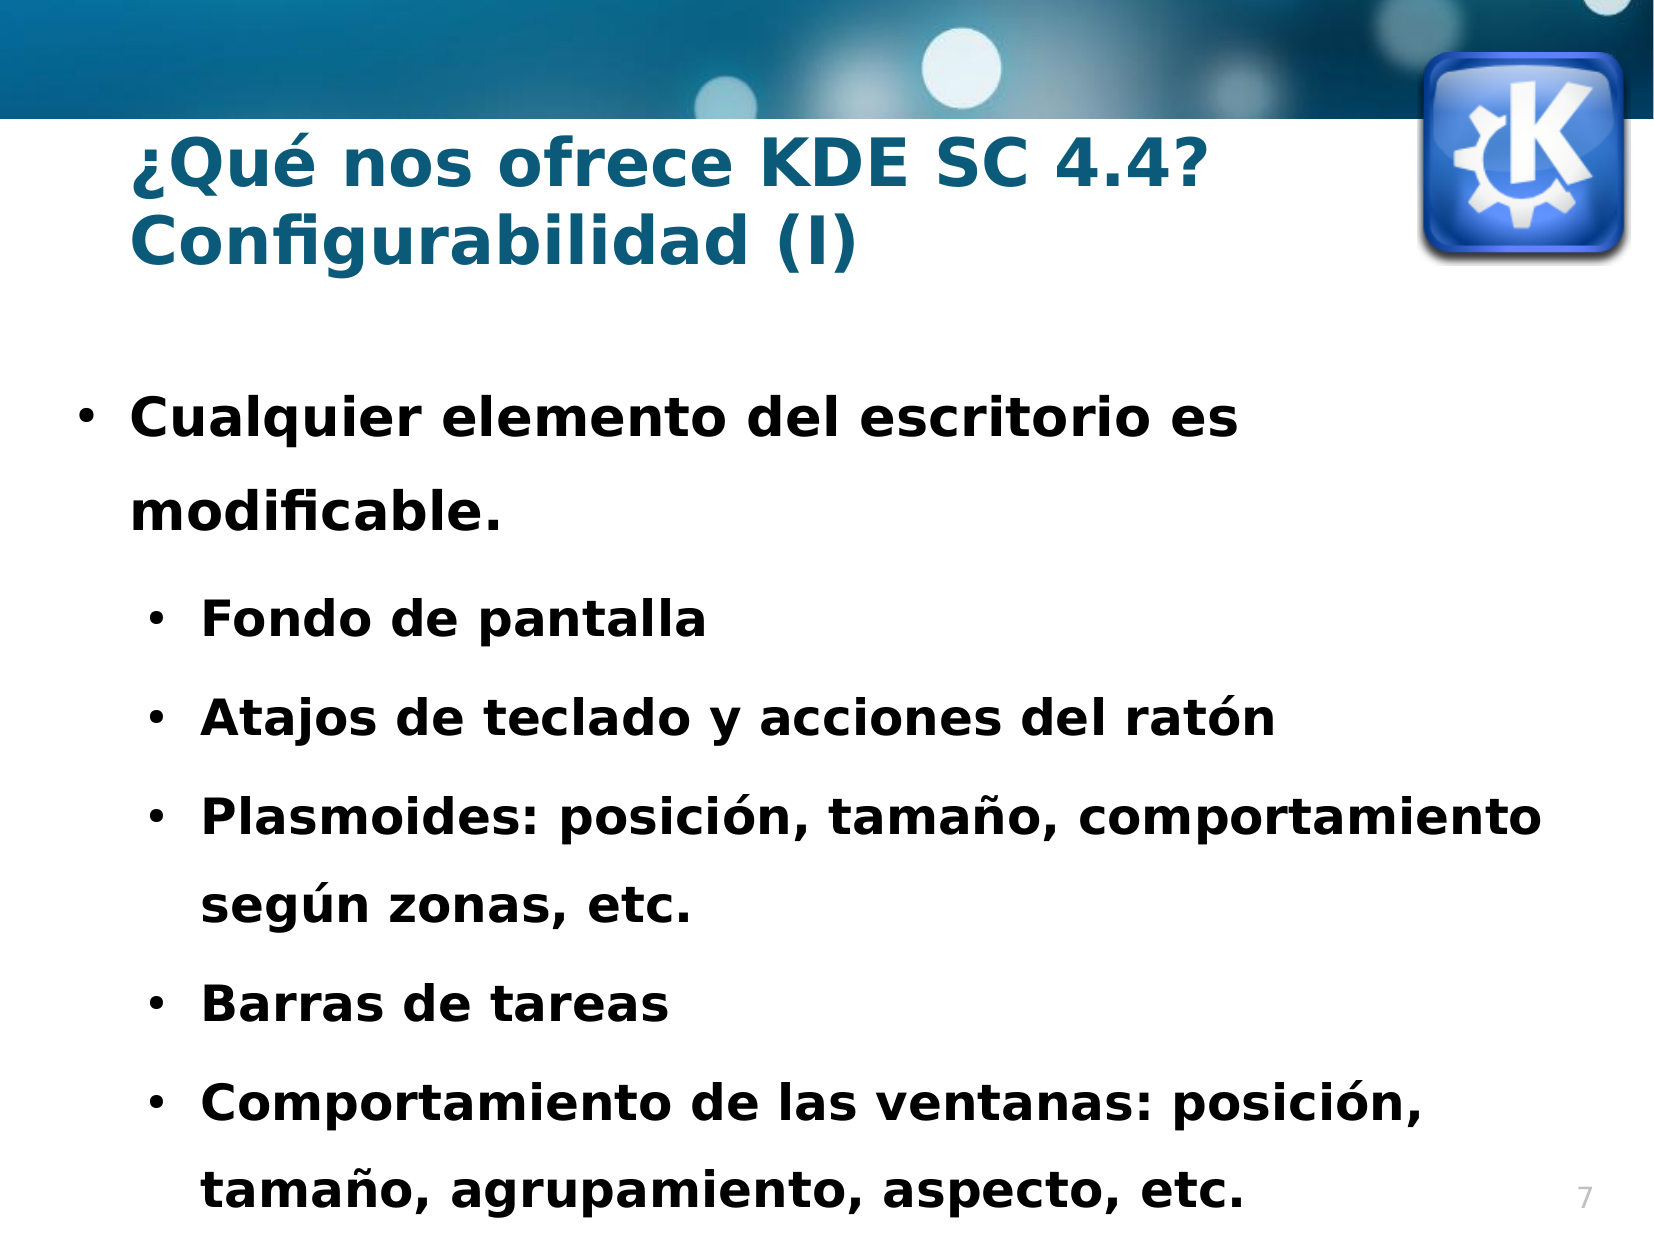

# ¿Qué nos ofrece KDE SC 4.4? Configurabilidad (I)
Cualquier elemento del escritorio es modificable.
Fondo de pantalla
Atajos de teclado y acciones del ratón
Plasmoides: posición, tamaño, comportamiento según zonas, etc.
Barras de tareas
Comportamiento de las ventanas: posición, tamaño, agrupamiento, aspecto, etc.
7